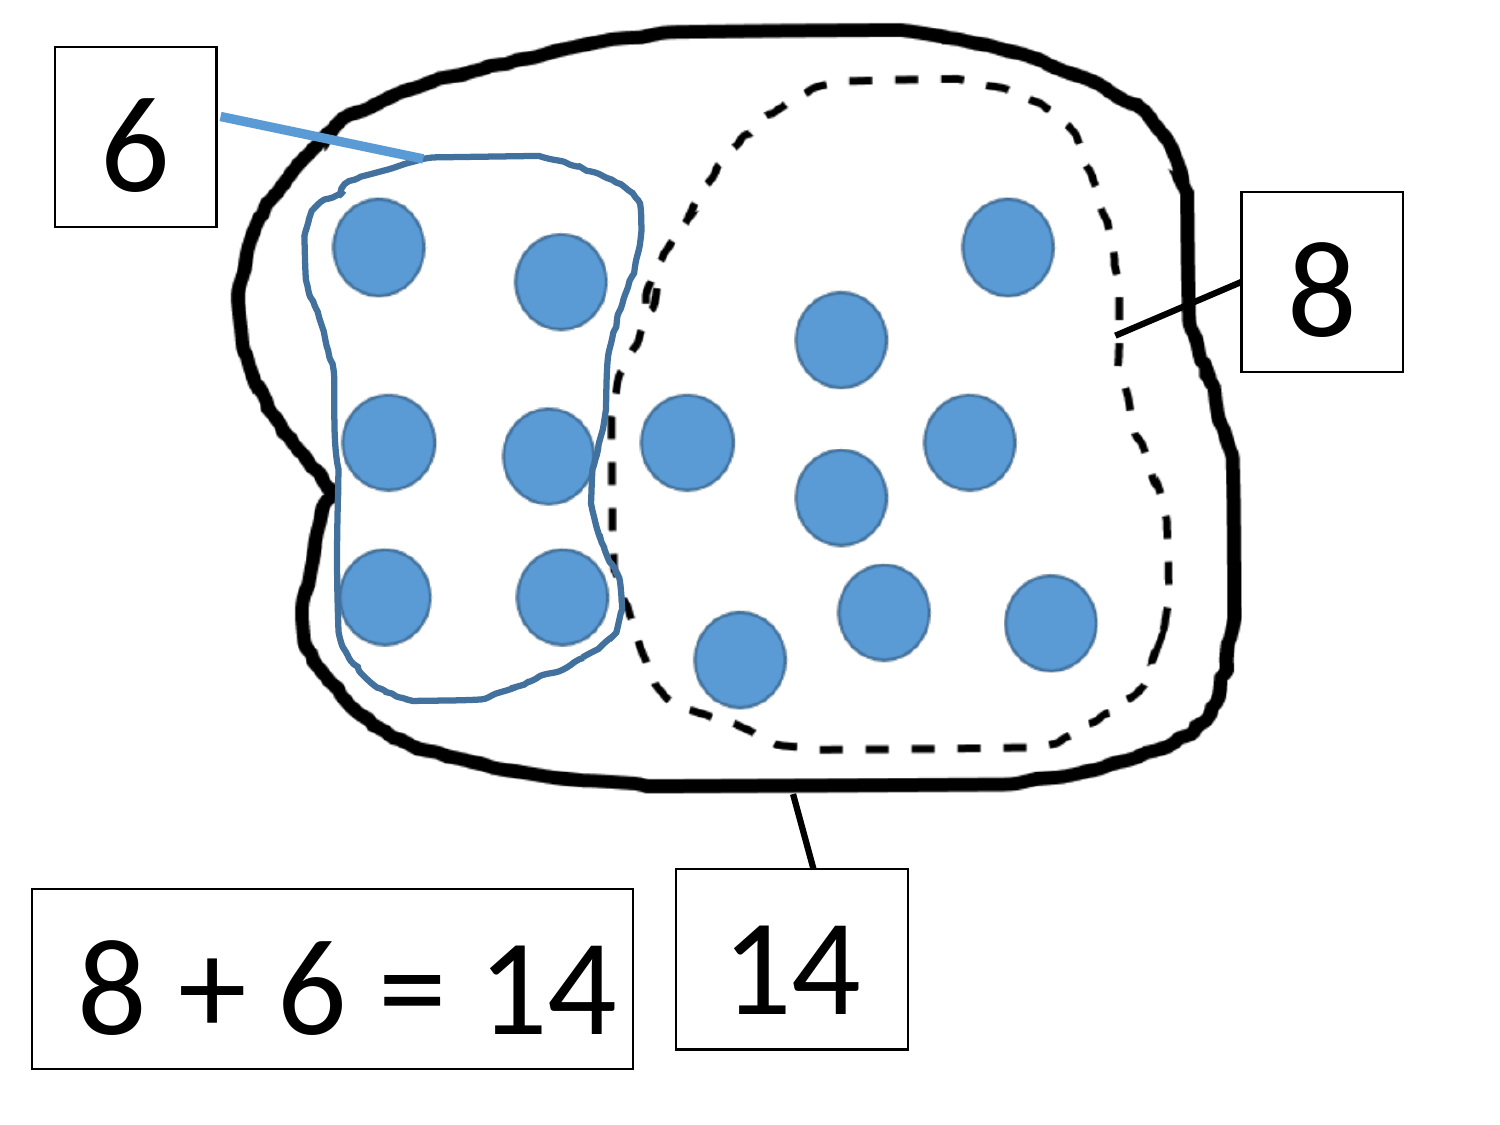

6
 8
 14
 8 + 6 = 14